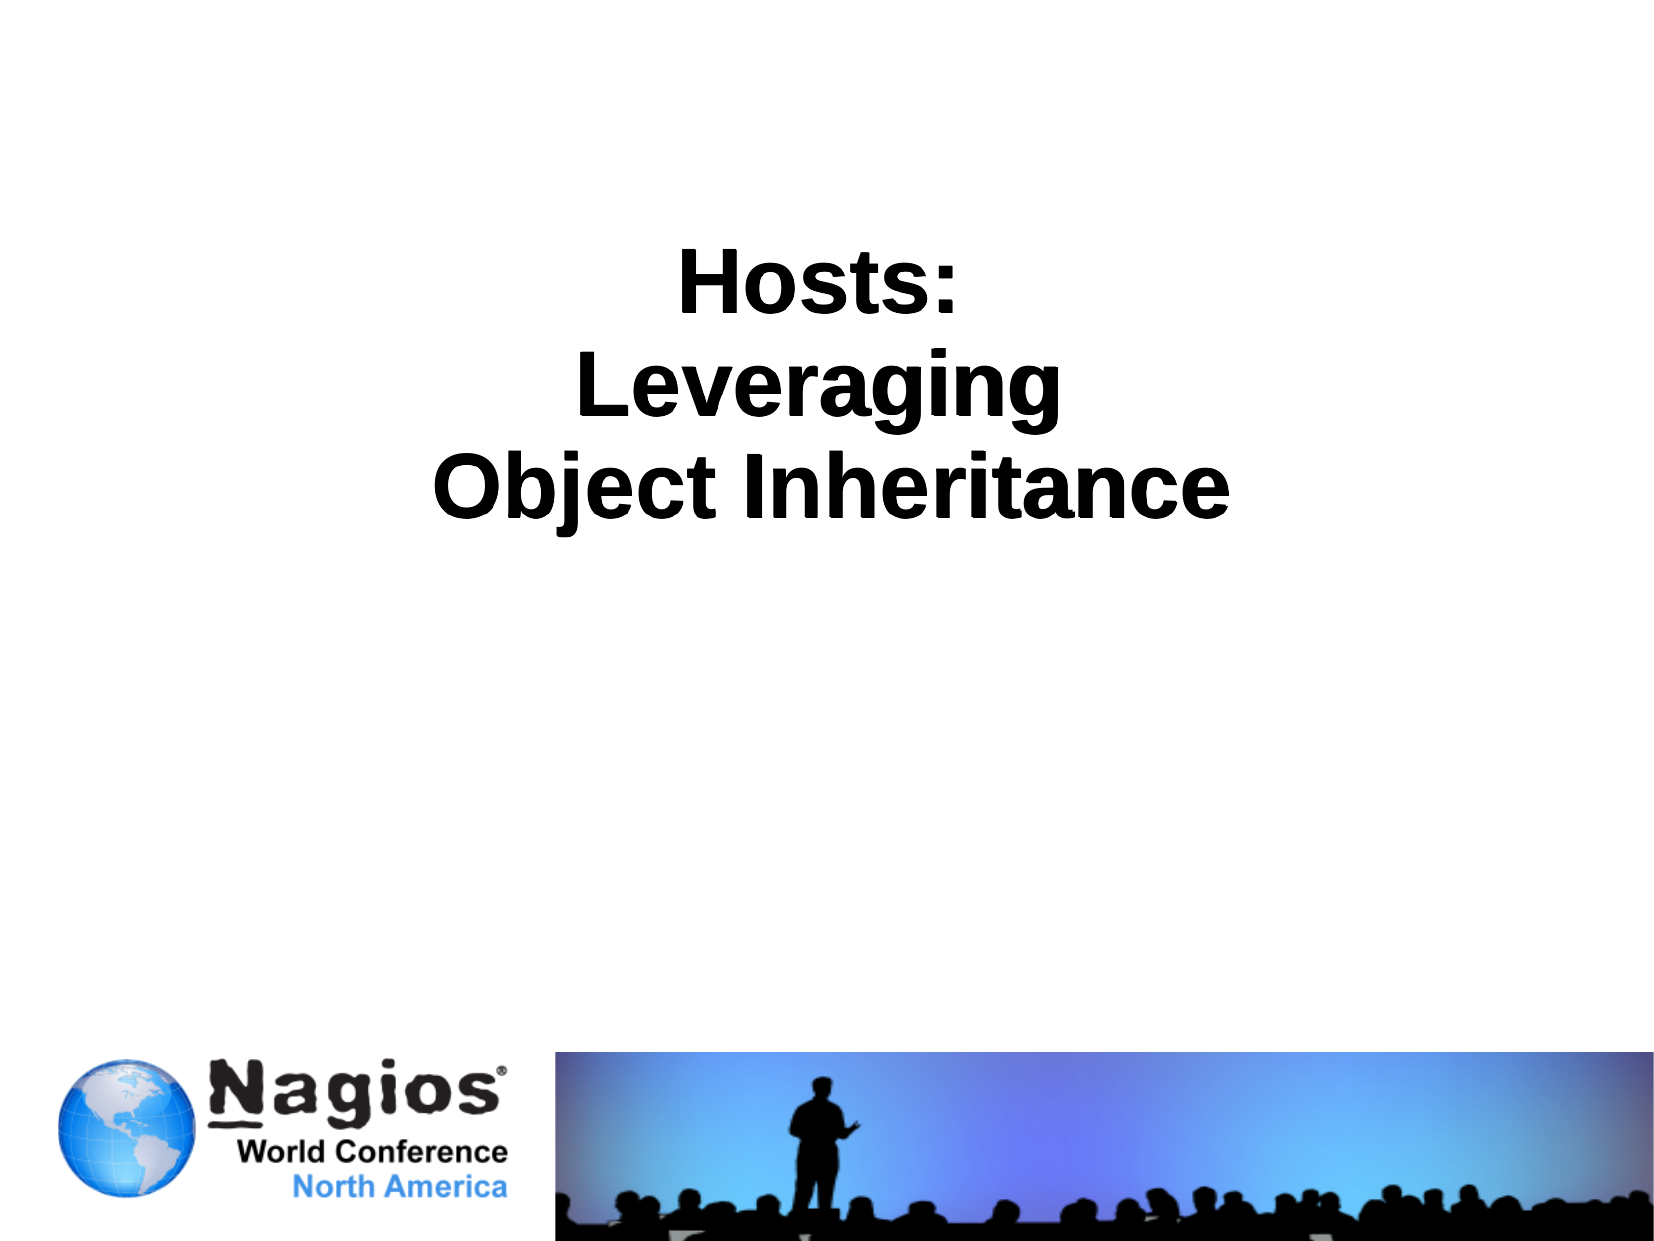

# Hosts: Leveraging Object Inheritance
2011
Nagios World Conference
9